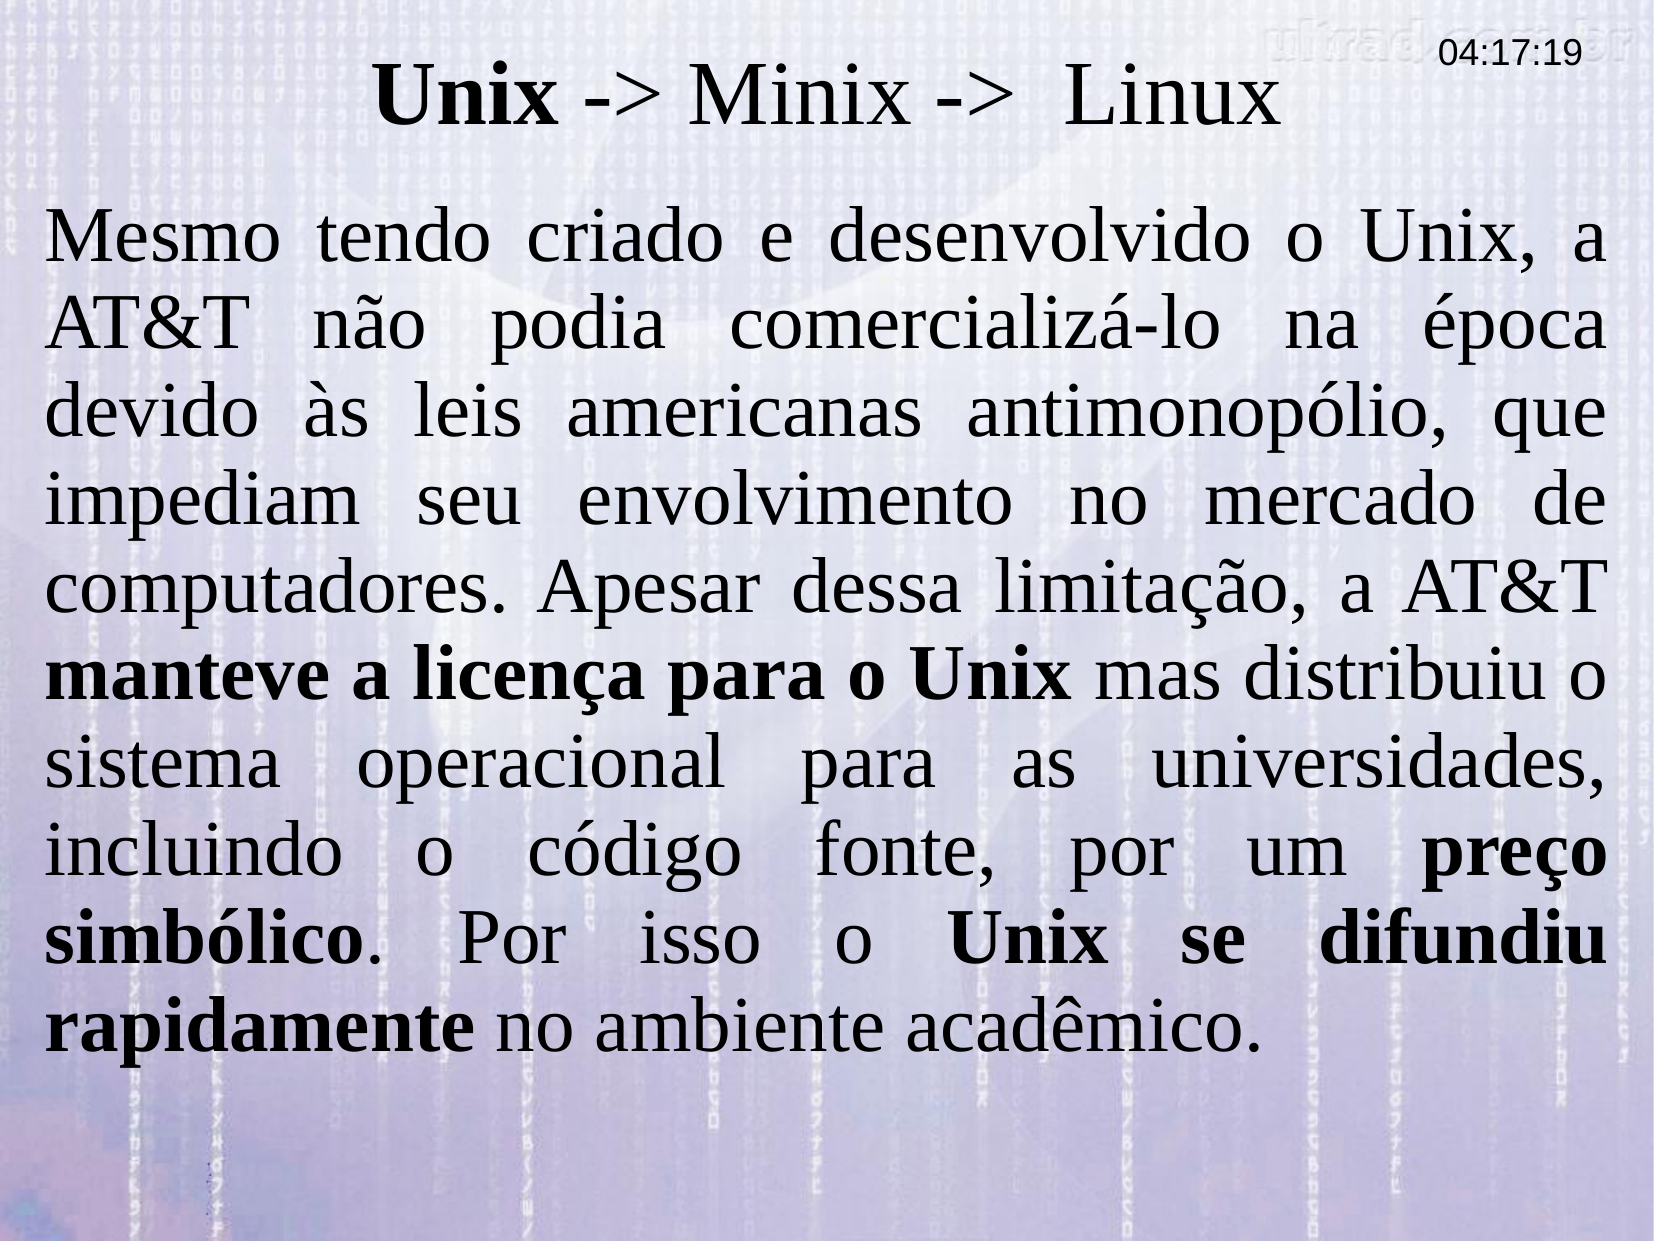

03:10:28
Unix -> Minix -> Linux
Mesmo tendo criado e desenvolvido o Unix, a AT&T não podia comercializá-lo na época devido às leis americanas antimonopólio, que impediam seu envolvimento no mercado de computadores. Apesar dessa limitação, a AT&T manteve a licença para o Unix mas distribuiu o sistema operacional para as universidades, incluindo o código fonte, por um preço simbólico. Por isso o Unix se difundiu rapidamente no ambiente acadêmico.